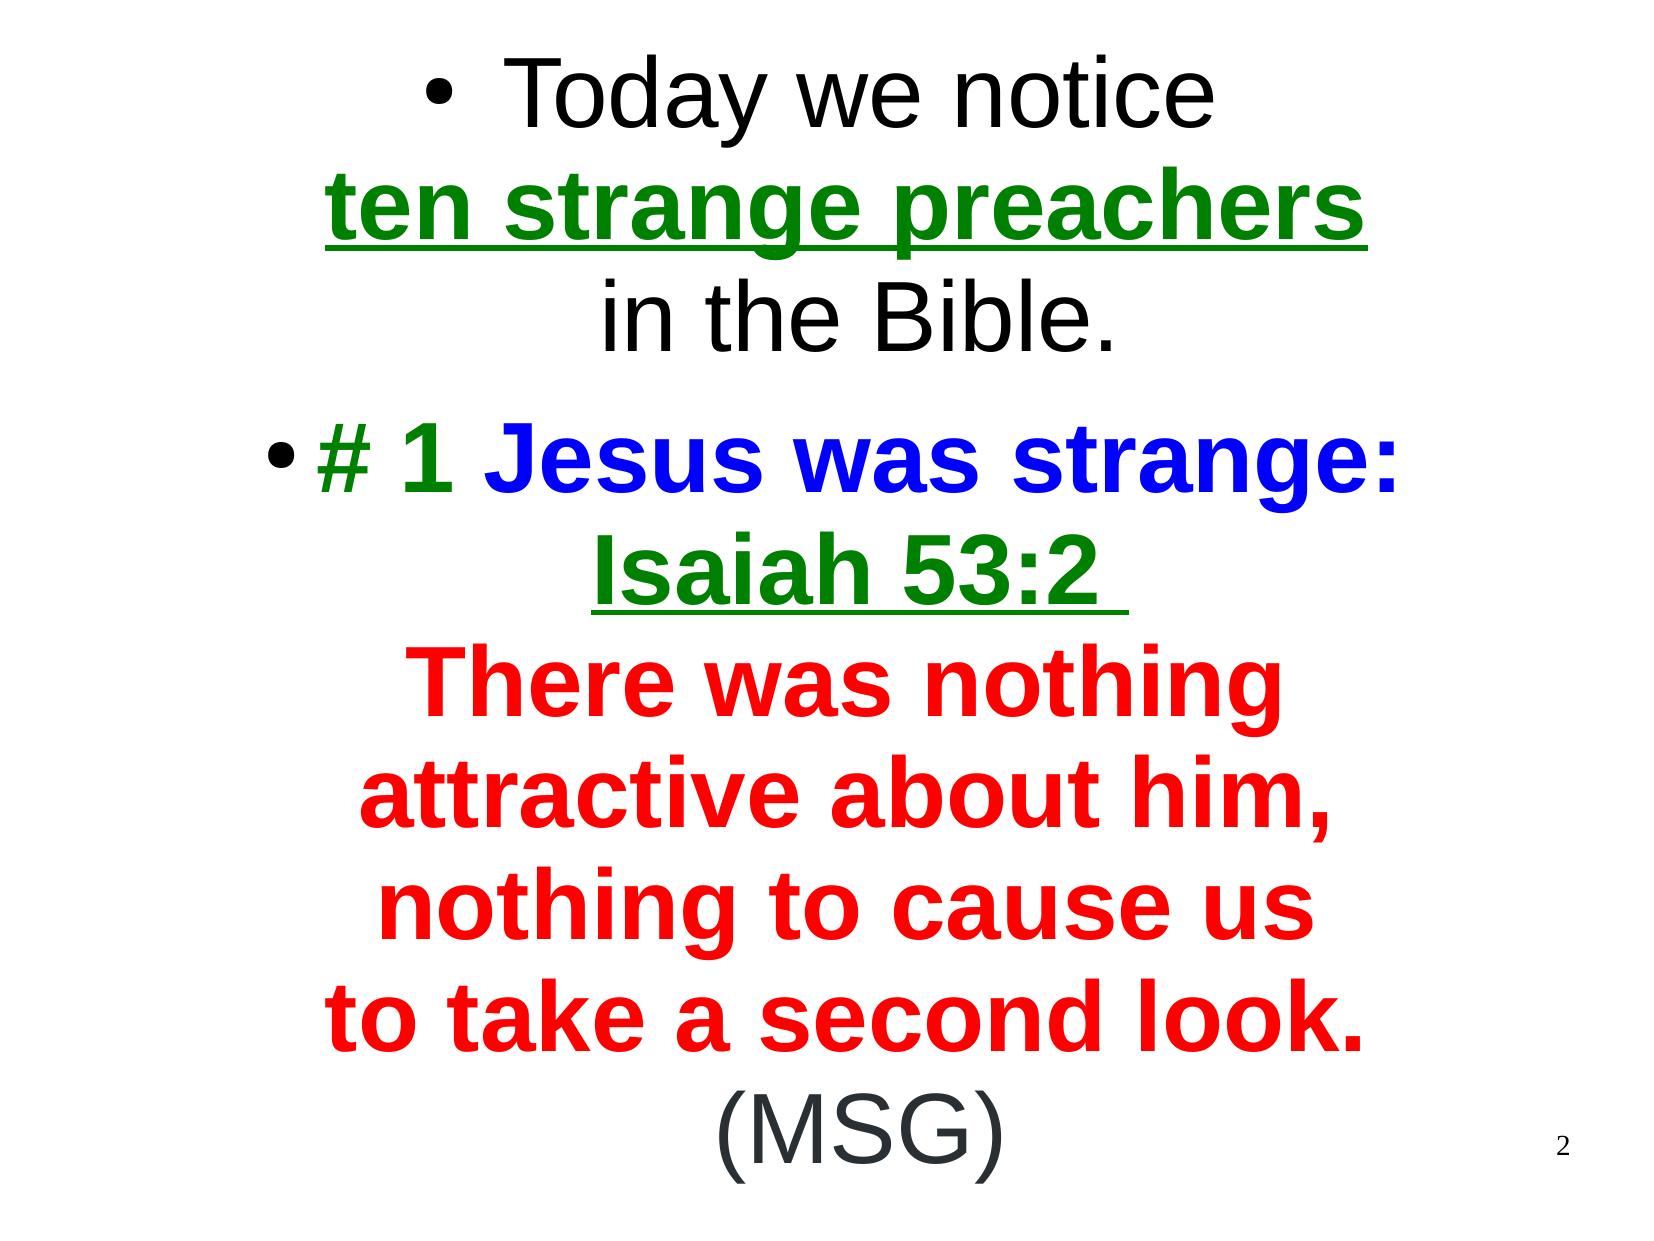

# Today we notice ten strange preachers in the Bible.
# 1 Jesus was strange: Isaiah 53:2 There was nothing attractive about him, nothing to cause us to take a second look.  (MSG)
2